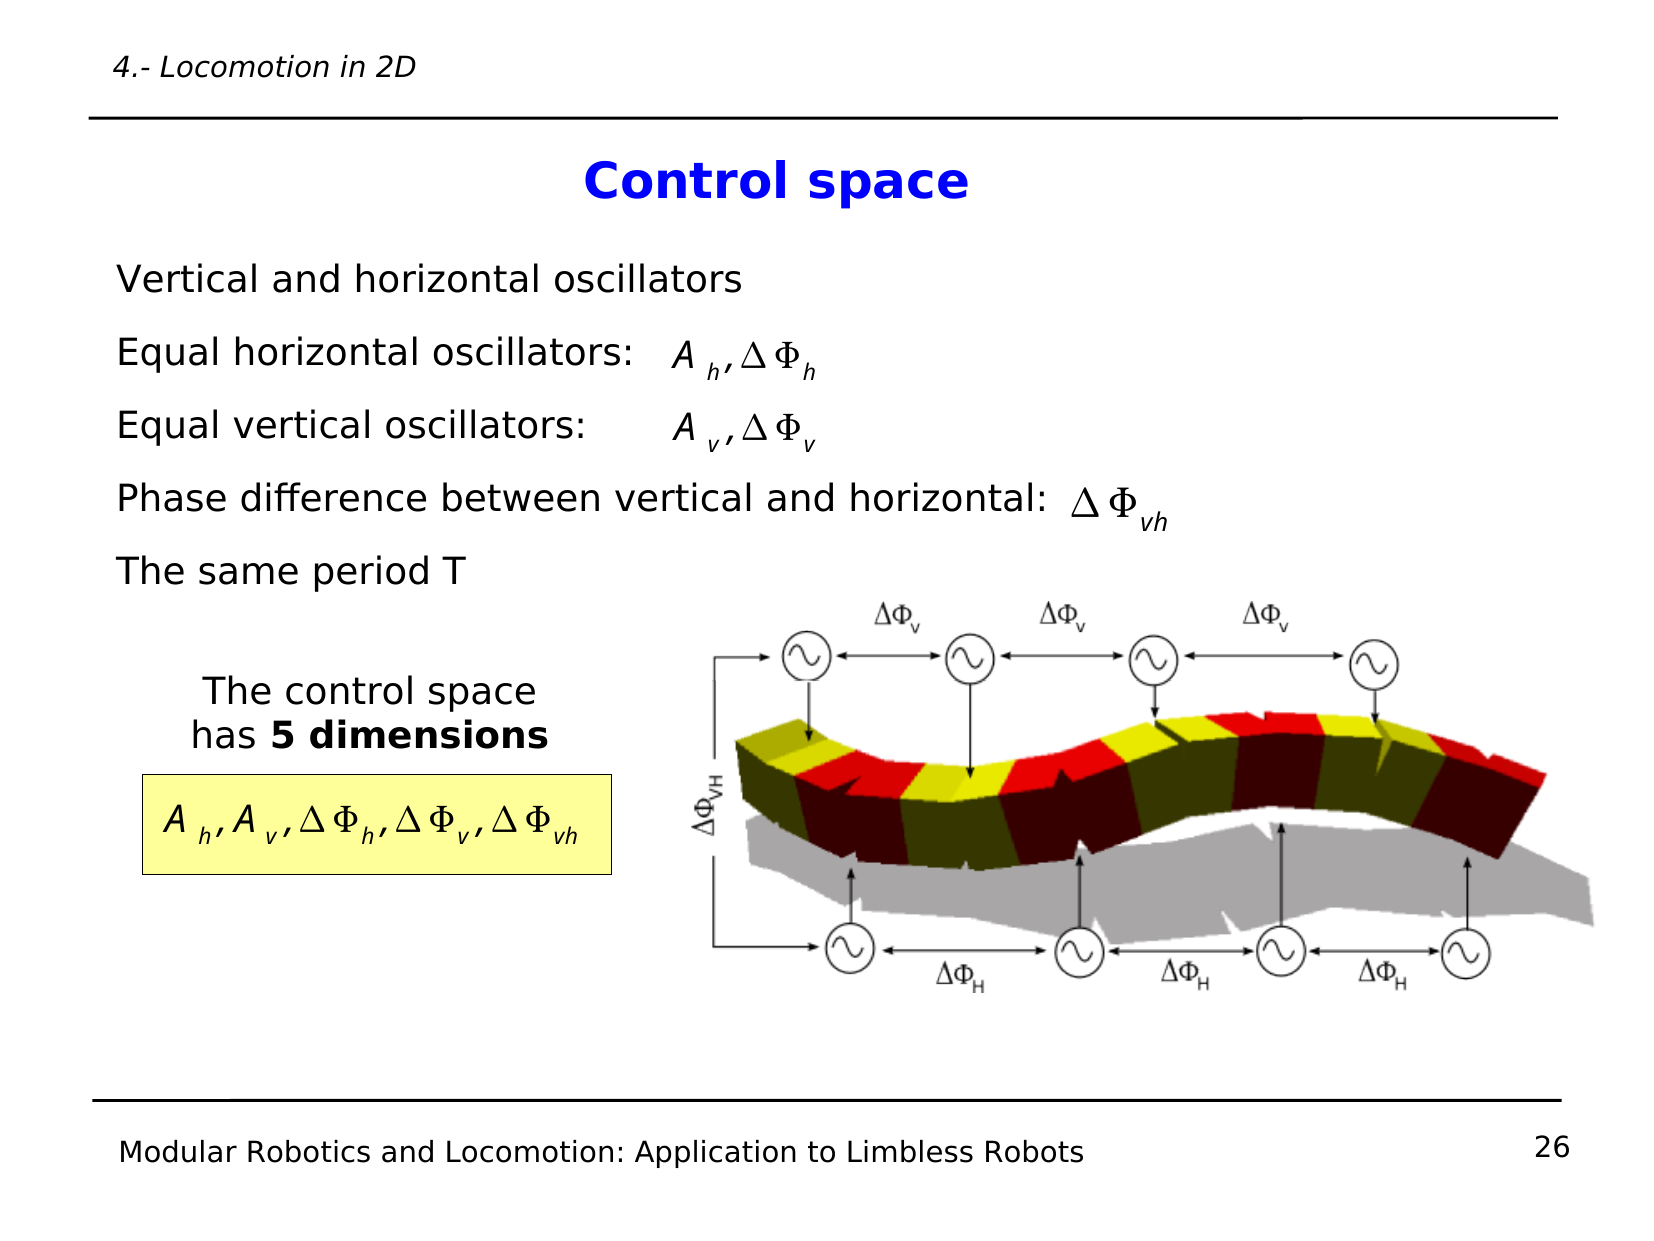

4.- Locomotion in 2D
Control space
 Vertical and horizontal oscillators
 Equal horizontal oscillators:
 Equal vertical oscillators:
 Phase difference between vertical and horizontal:
 The same period T
The control space has 5 dimensions
Modular Robotics and Locomotion: Application to Limbless Robots
26